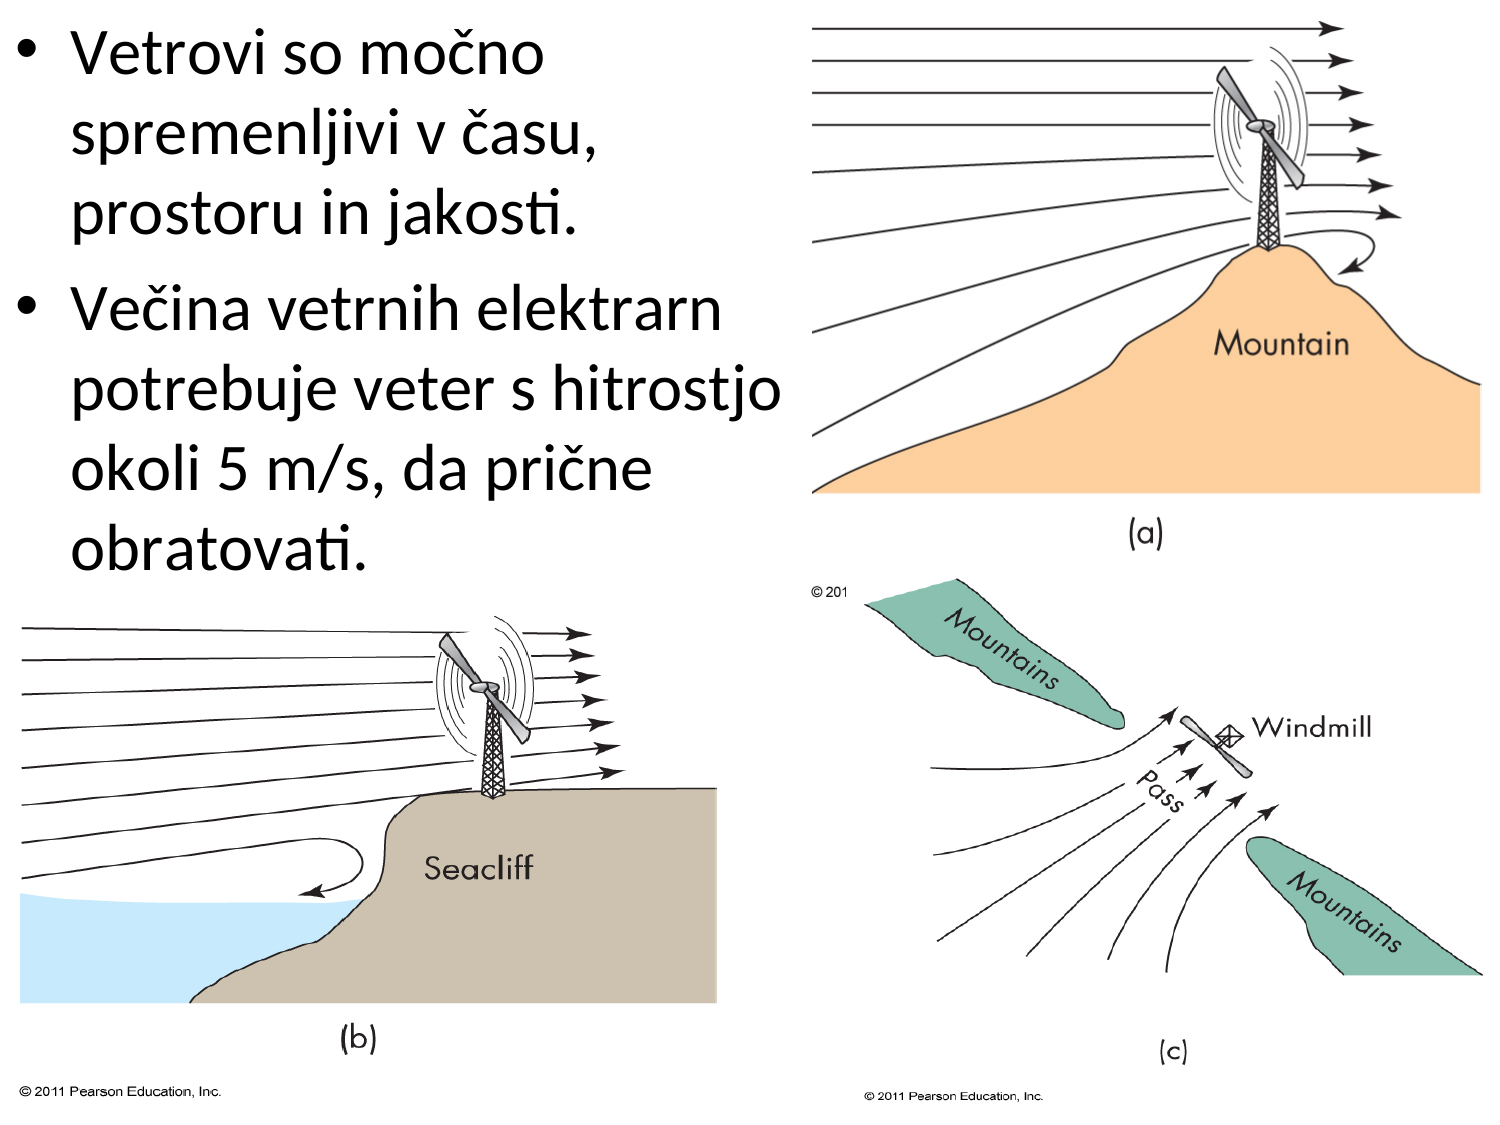

Vetrovi so močno spremenljivi v času, prostoru in jakosti.
Večina vetrnih elektrarn potrebuje veter s hitrostjo okoli 5 m/s, da prične obratovati.